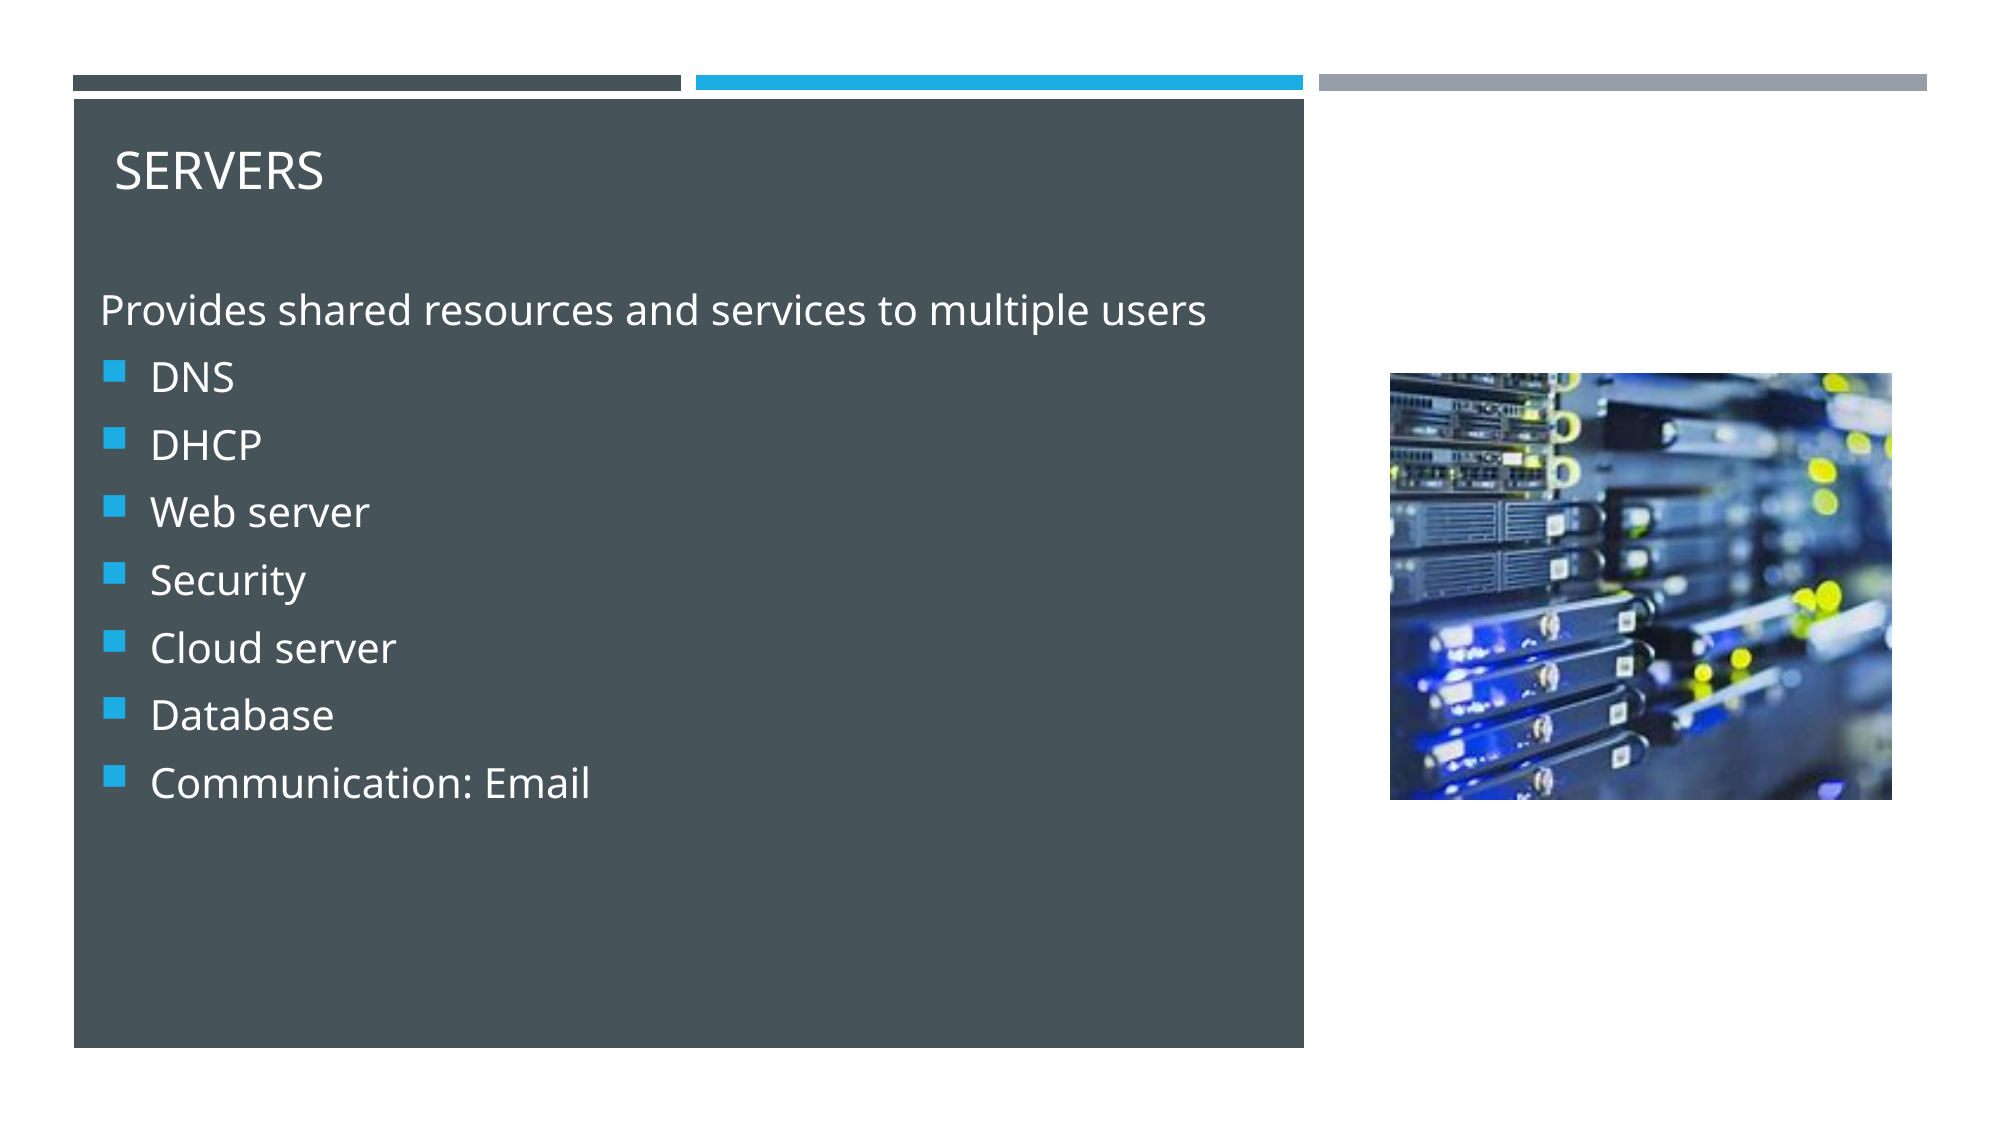

# servers
Provides shared resources and services to multiple users
DNS
DHCP
Web server
Security
Cloud server
Database
Communication: Email